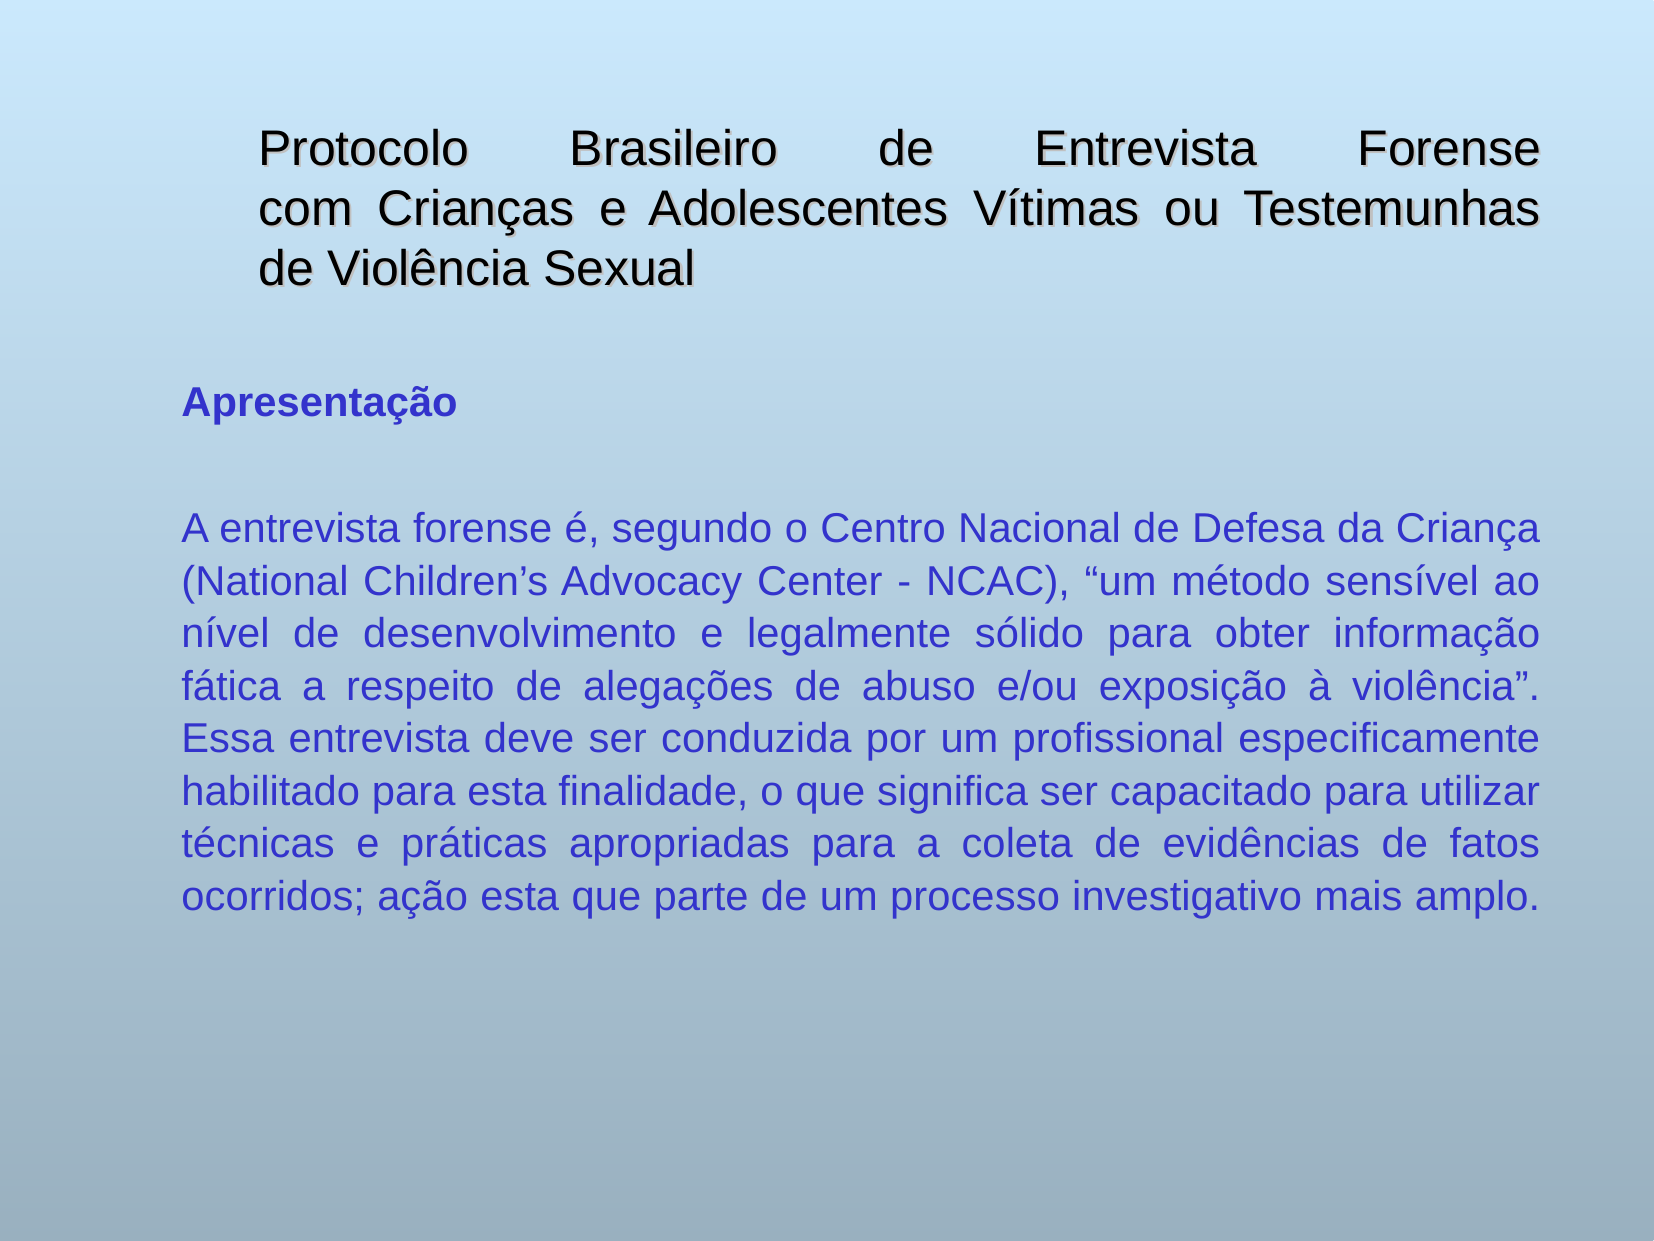

# Protocolo Brasileiro de Entrevista Forense com Crianças e Adolescentes Vítimas ou Testemunhas de Violência Sexual
	Apresentação
	A entrevista forense é, segundo o Centro Nacional de Defesa da Criança (National Children’s Advocacy Center - NCAC), “um método sensível ao nível de desenvolvimento e legalmente sólido para obter informação fática a respeito de alegações de abuso e/ou exposição à violência”. Essa entrevista deve ser conduzida por um profissional especificamente habilitado para esta finalidade, o que significa ser capacitado para utilizar técnicas e práticas apropriadas para a coleta de evidências de fatos ocorridos; ação esta que parte de um processo investigativo mais amplo.